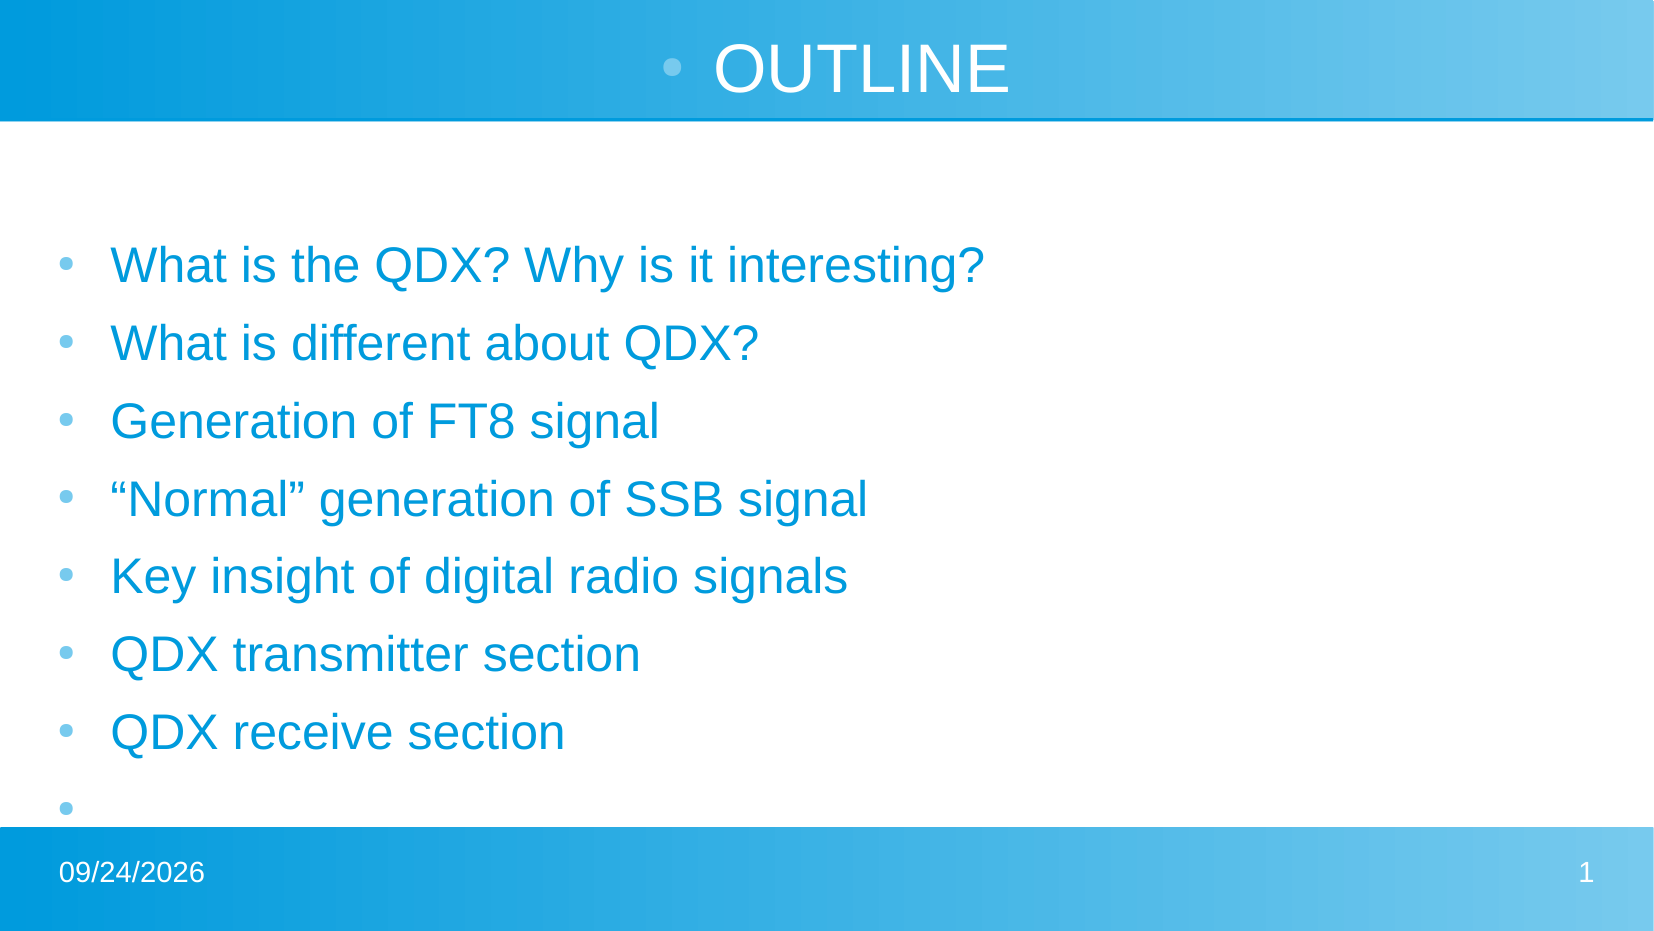

# OUTLINE
What is the QDX? Why is it interesting?
What is different about QDX?
Generation of FT8 signal
“Normal” generation of SSB signal
Key insight of digital radio signals
QDX transmitter section
QDX receive section
1